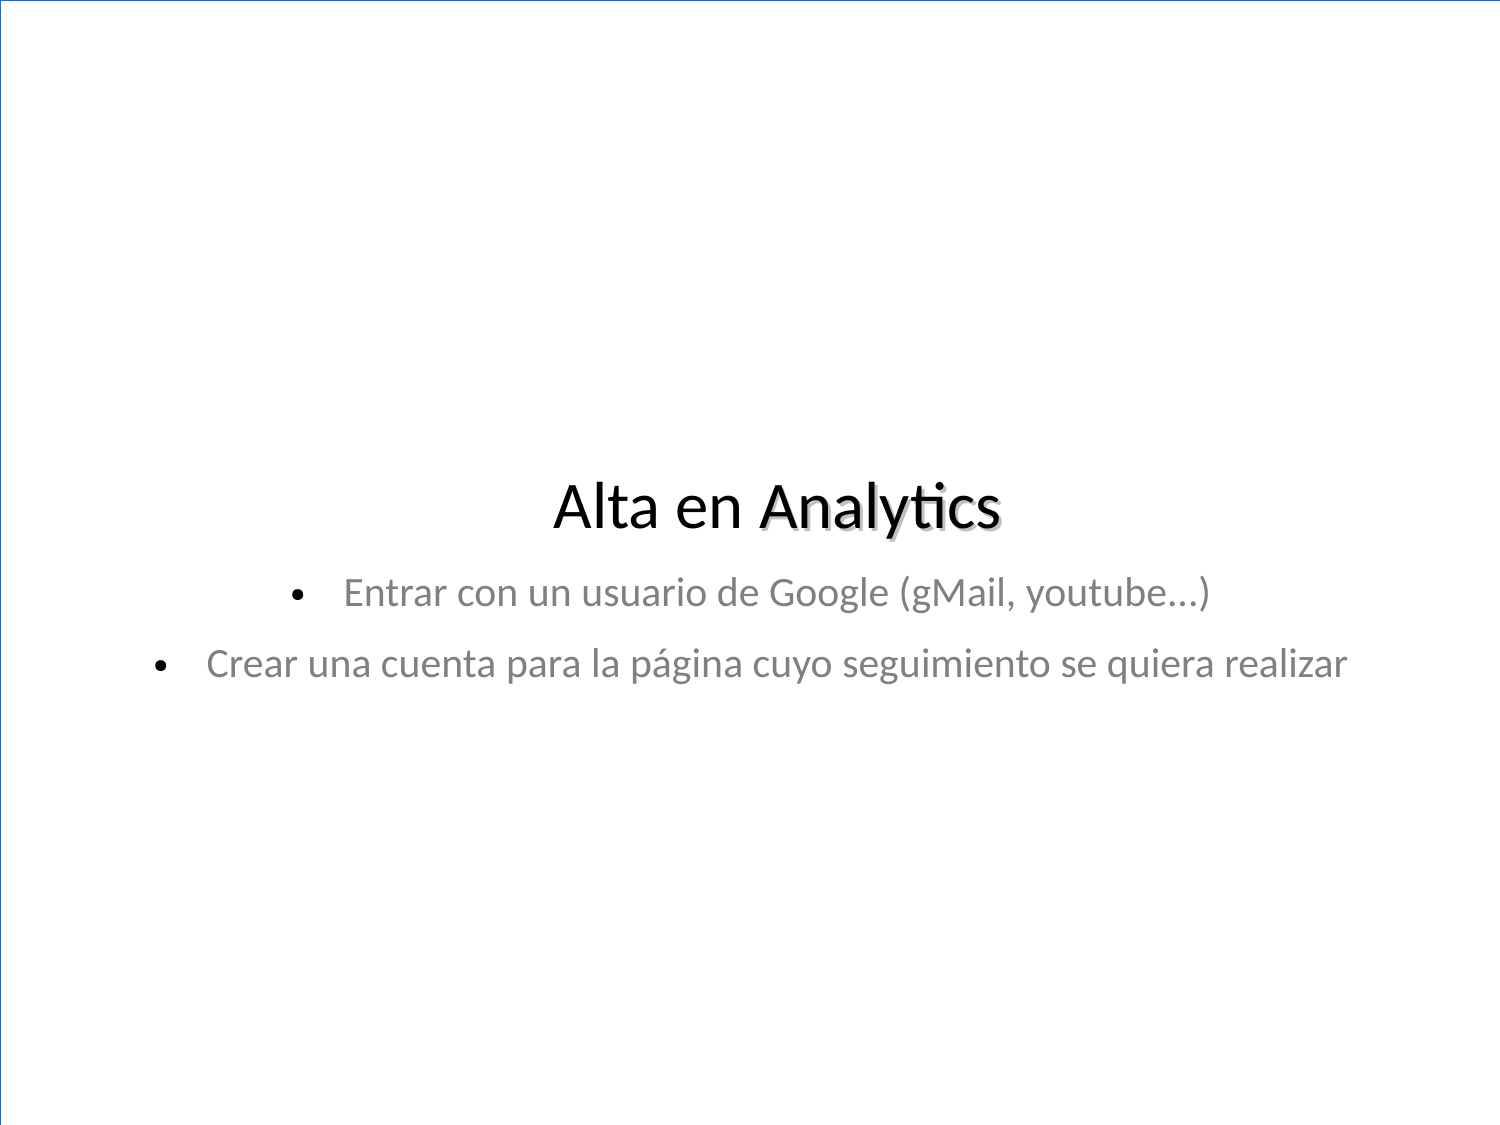

# Alta en Analytics
Entrar con un usuario de Google (gMail, youtube...)
Crear una cuenta para la página cuyo seguimiento se quiera realizar